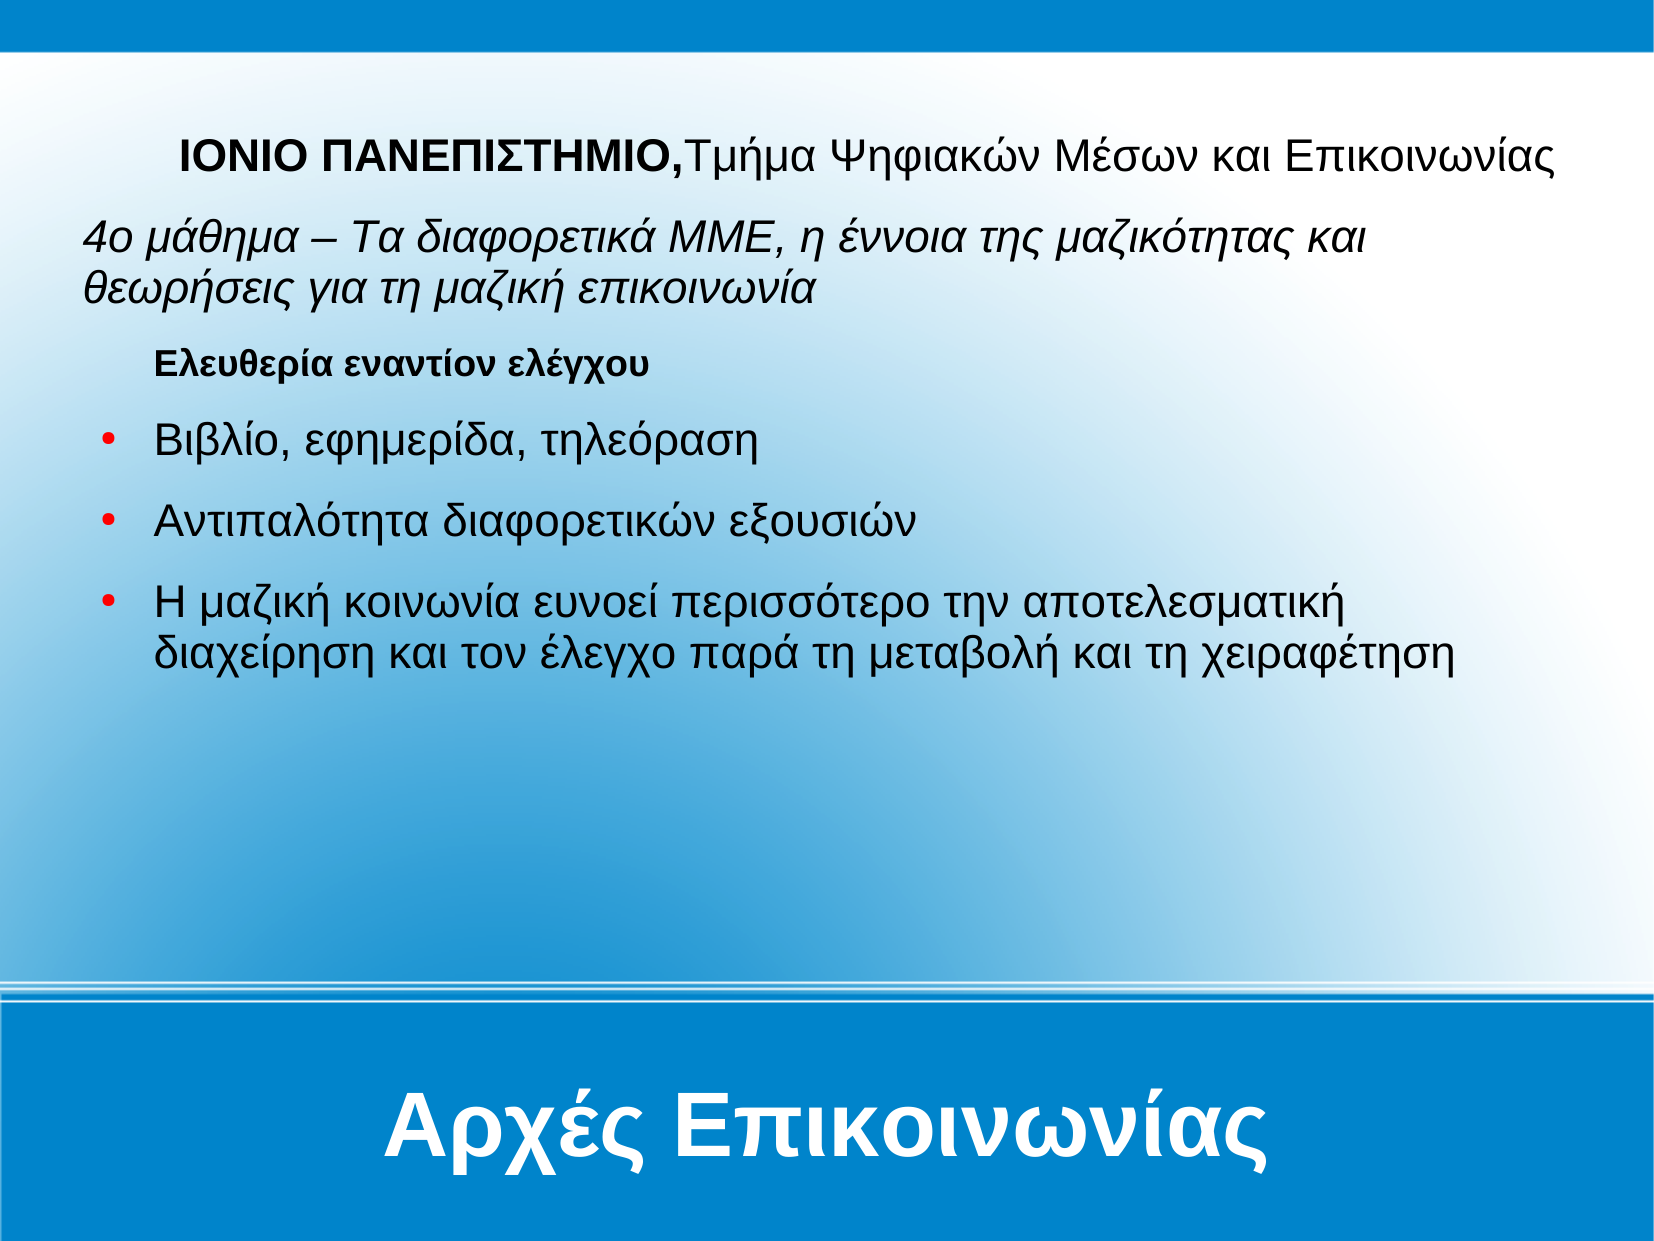

ΙΟΝΙΟ ΠΑΝΕΠΙΣΤΗΜΙΟ,Τμήμα Ψηφιακών Μέσων και Επικοινωνίας
4ο μάθημα – Τα διαφορετικά ΜΜΕ, η έννοια της μαζικότητας και θεωρήσεις για τη μαζική επικοινωνία
Ελευθερία εναντίον ελέγχου
Βιβλίο, εφημερίδα, τηλεόραση
Αντιπαλότητα διαφορετικών εξουσιών
Η μαζική κοινωνία ευνοεί περισσότερο την αποτελεσματική διαχείρηση και τον έλεγχο παρά τη μεταβολή και τη χειραφέτηση
# Αρχές Επικοινωνίας